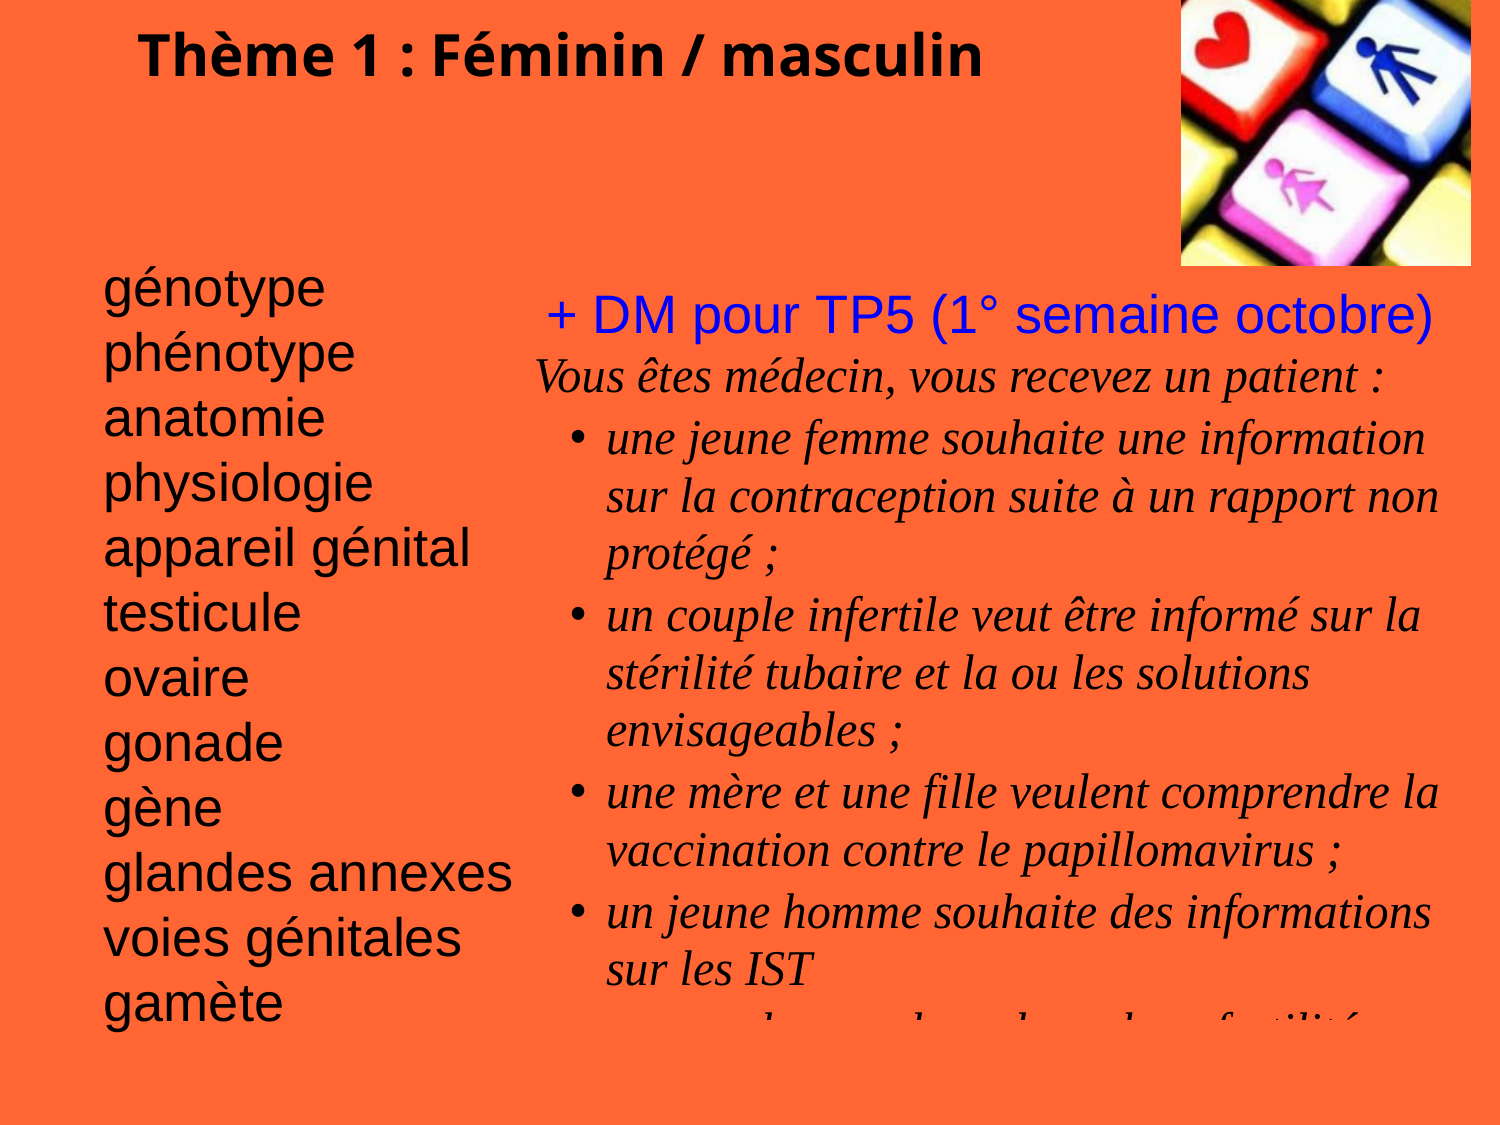

Thème 1 : Féminin / masculin
génotype
phénotype
anatomie
physiologie
appareil génital
testicule
ovaire
gonade
gène
glandes annexes
voies génitales
gamète
+ DM pour TP5 (1° semaine octobre)